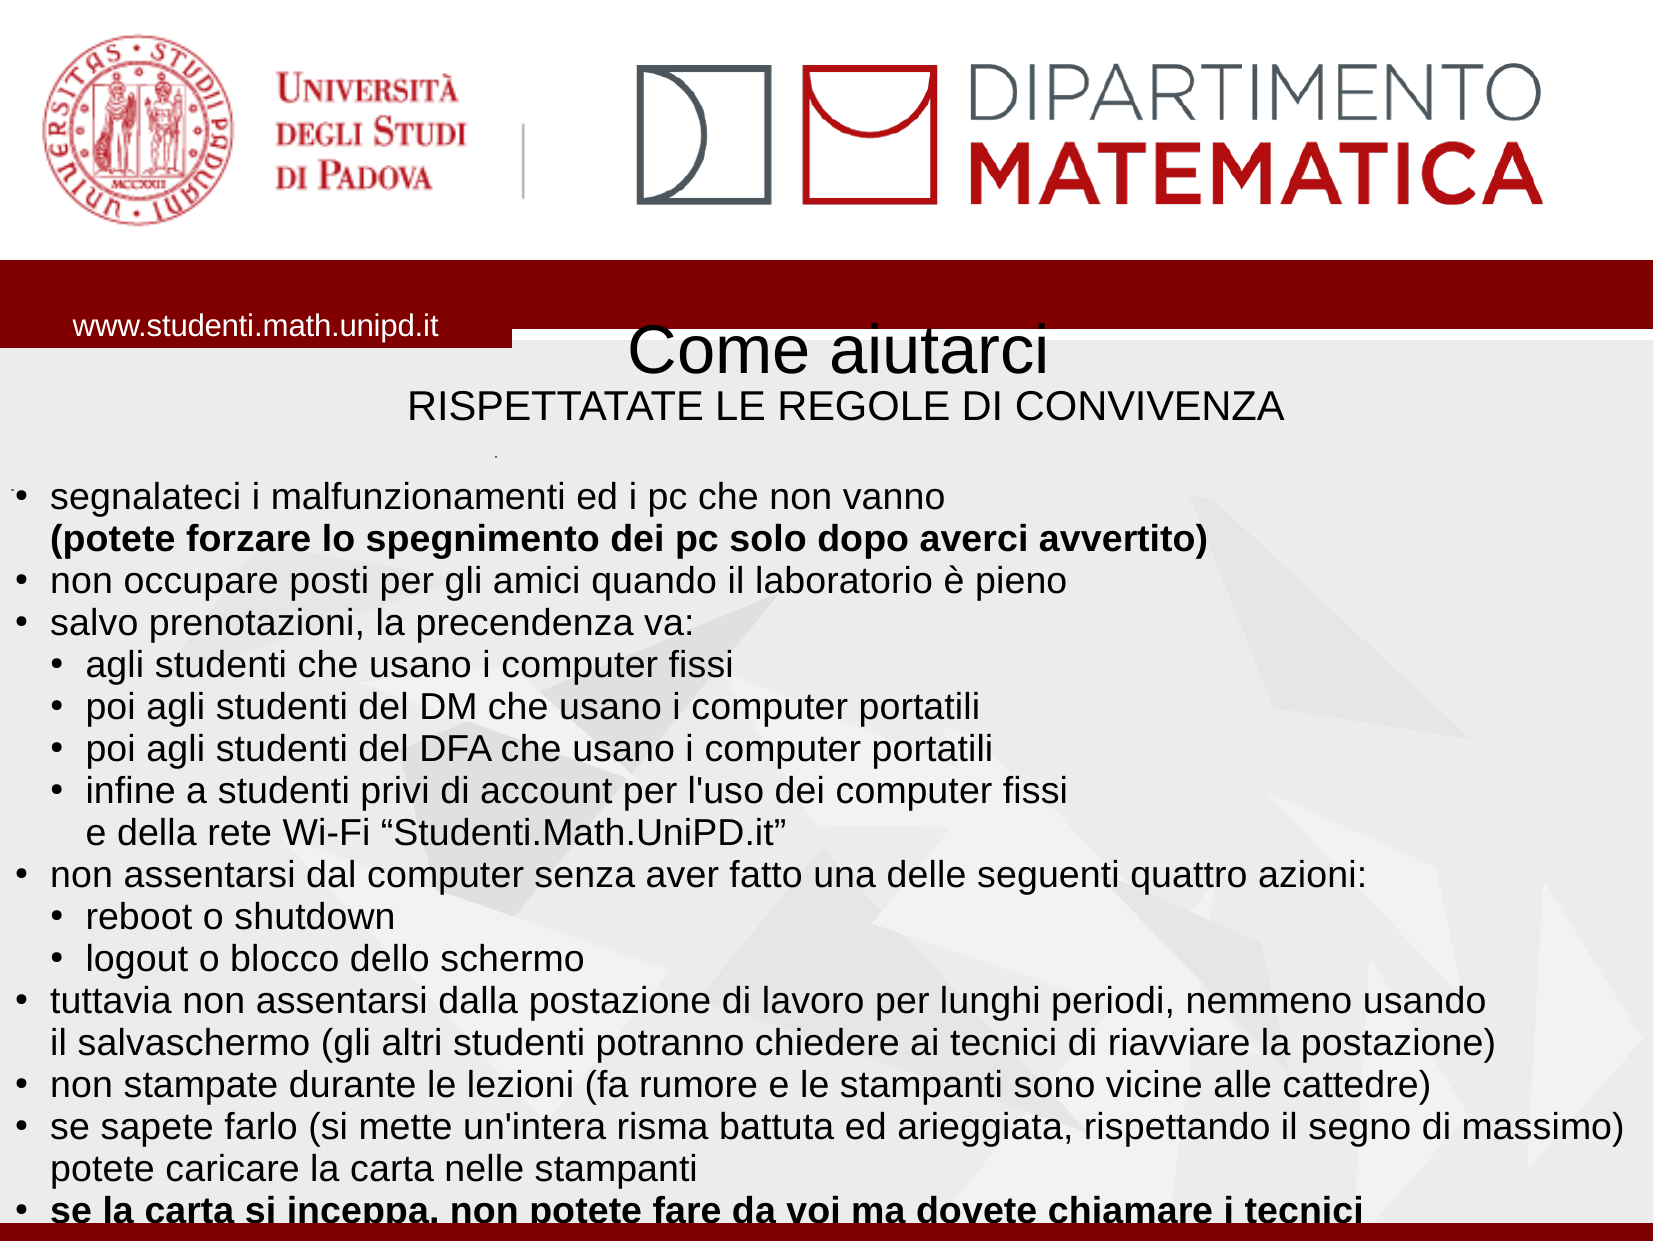

# Come aiutarci
| |
| --- |
www.studenti.math.unipd.it
RISPETTATATE LE REGOLE DI CONVIVENZA
segnalateci i malfunzionamenti ed i pc che non vanno
(potete forzare lo spegnimento dei pc solo dopo averci avvertito)
non occupare posti per gli amici quando il laboratorio è pieno
salvo prenotazioni, la precendenza va:
agli studenti che usano i computer fissi
poi agli studenti del DM che usano i computer portatili
poi agli studenti del DFA che usano i computer portatili
infine a studenti privi di account per l'uso dei computer fissi
e della rete Wi-Fi “Studenti.Math.UniPD.it”
non assentarsi dal computer senza aver fatto una delle seguenti quattro azioni:
reboot o shutdown
logout o blocco dello schermo
tuttavia non assentarsi dalla postazione di lavoro per lunghi periodi, nemmeno usando
il salvaschermo (gli altri studenti potranno chiedere ai tecnici di riavviare la postazione)
non stampate durante le lezioni (fa rumore e le stampanti sono vicine alle cattedre)
se sapete farlo (si mette un'intera risma battuta ed arieggiata, rispettando il segno di massimo)
potete caricare la carta nelle stampanti
se la carta si inceppa, non potete fare da voi ma dovete chiamare i tecnici
| |
| --- |